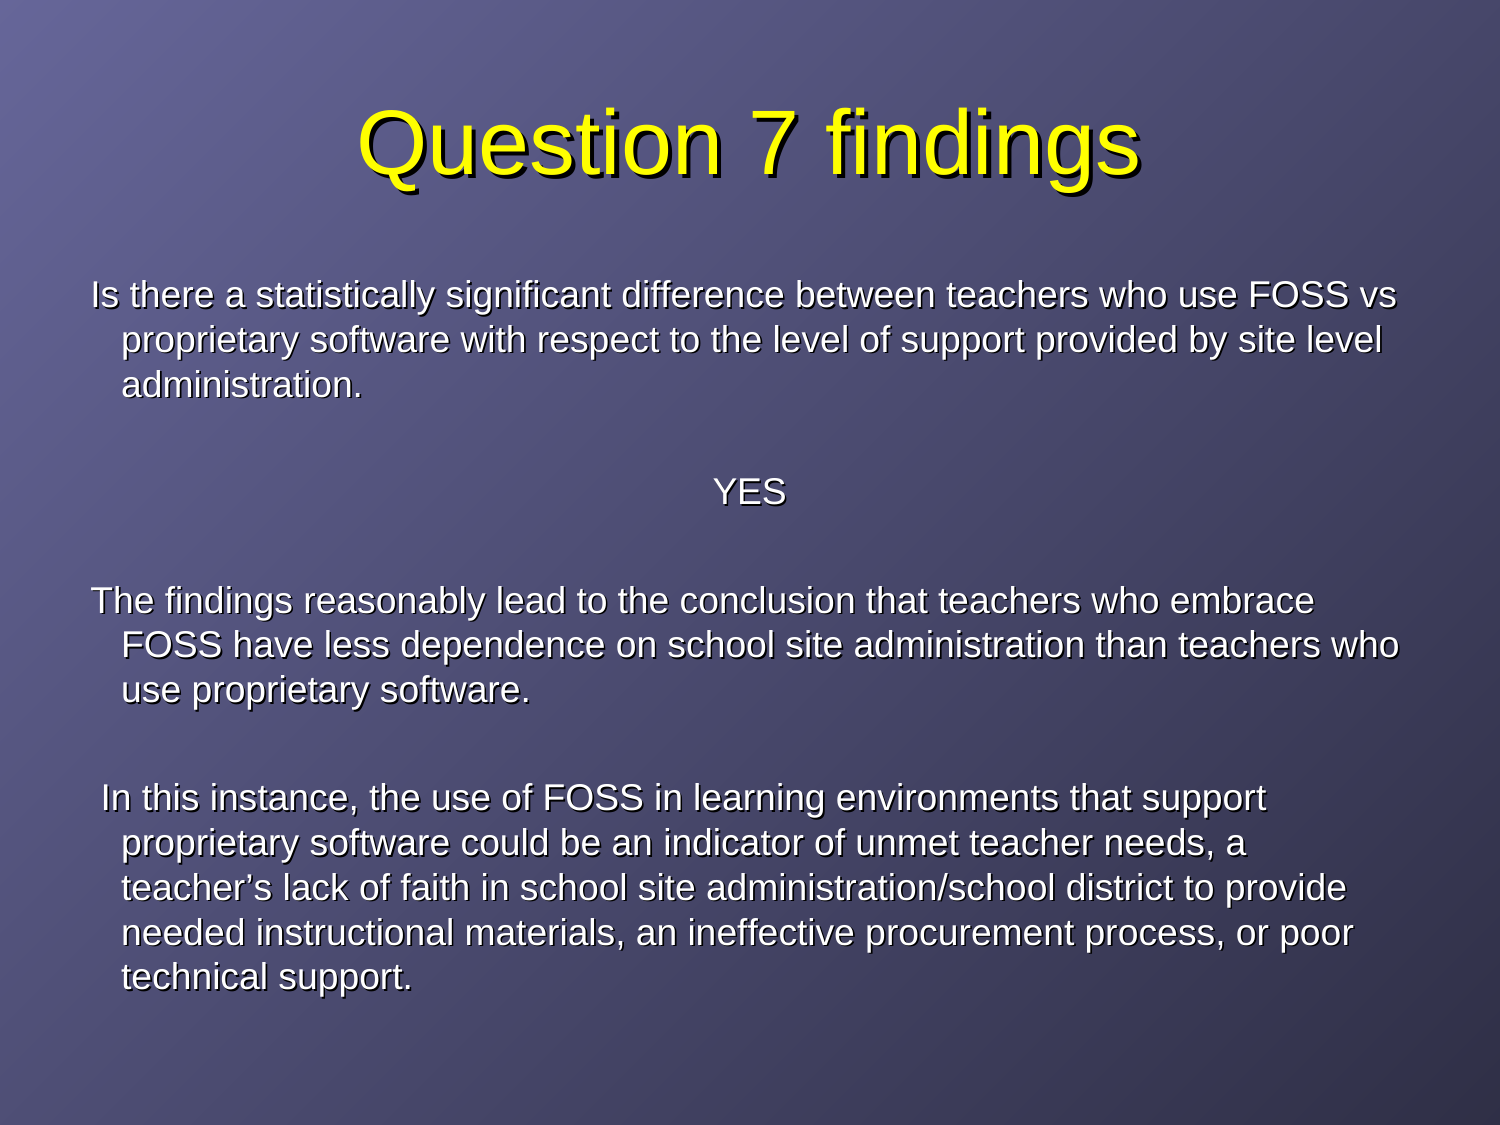

# Question 7 findings
Is there a statistically significant difference between teachers who use FOSS vs proprietary software with respect to the level of support provided by site level administration.
YES
The findings reasonably lead to the conclusion that teachers who embrace FOSS have less dependence on school site administration than teachers who use proprietary software.
 In this instance, the use of FOSS in learning environments that support proprietary software could be an indicator of unmet teacher needs, a teacher’s lack of faith in school site administration/school district to provide needed instructional materials, an ineffective procurement process, or poor technical support.